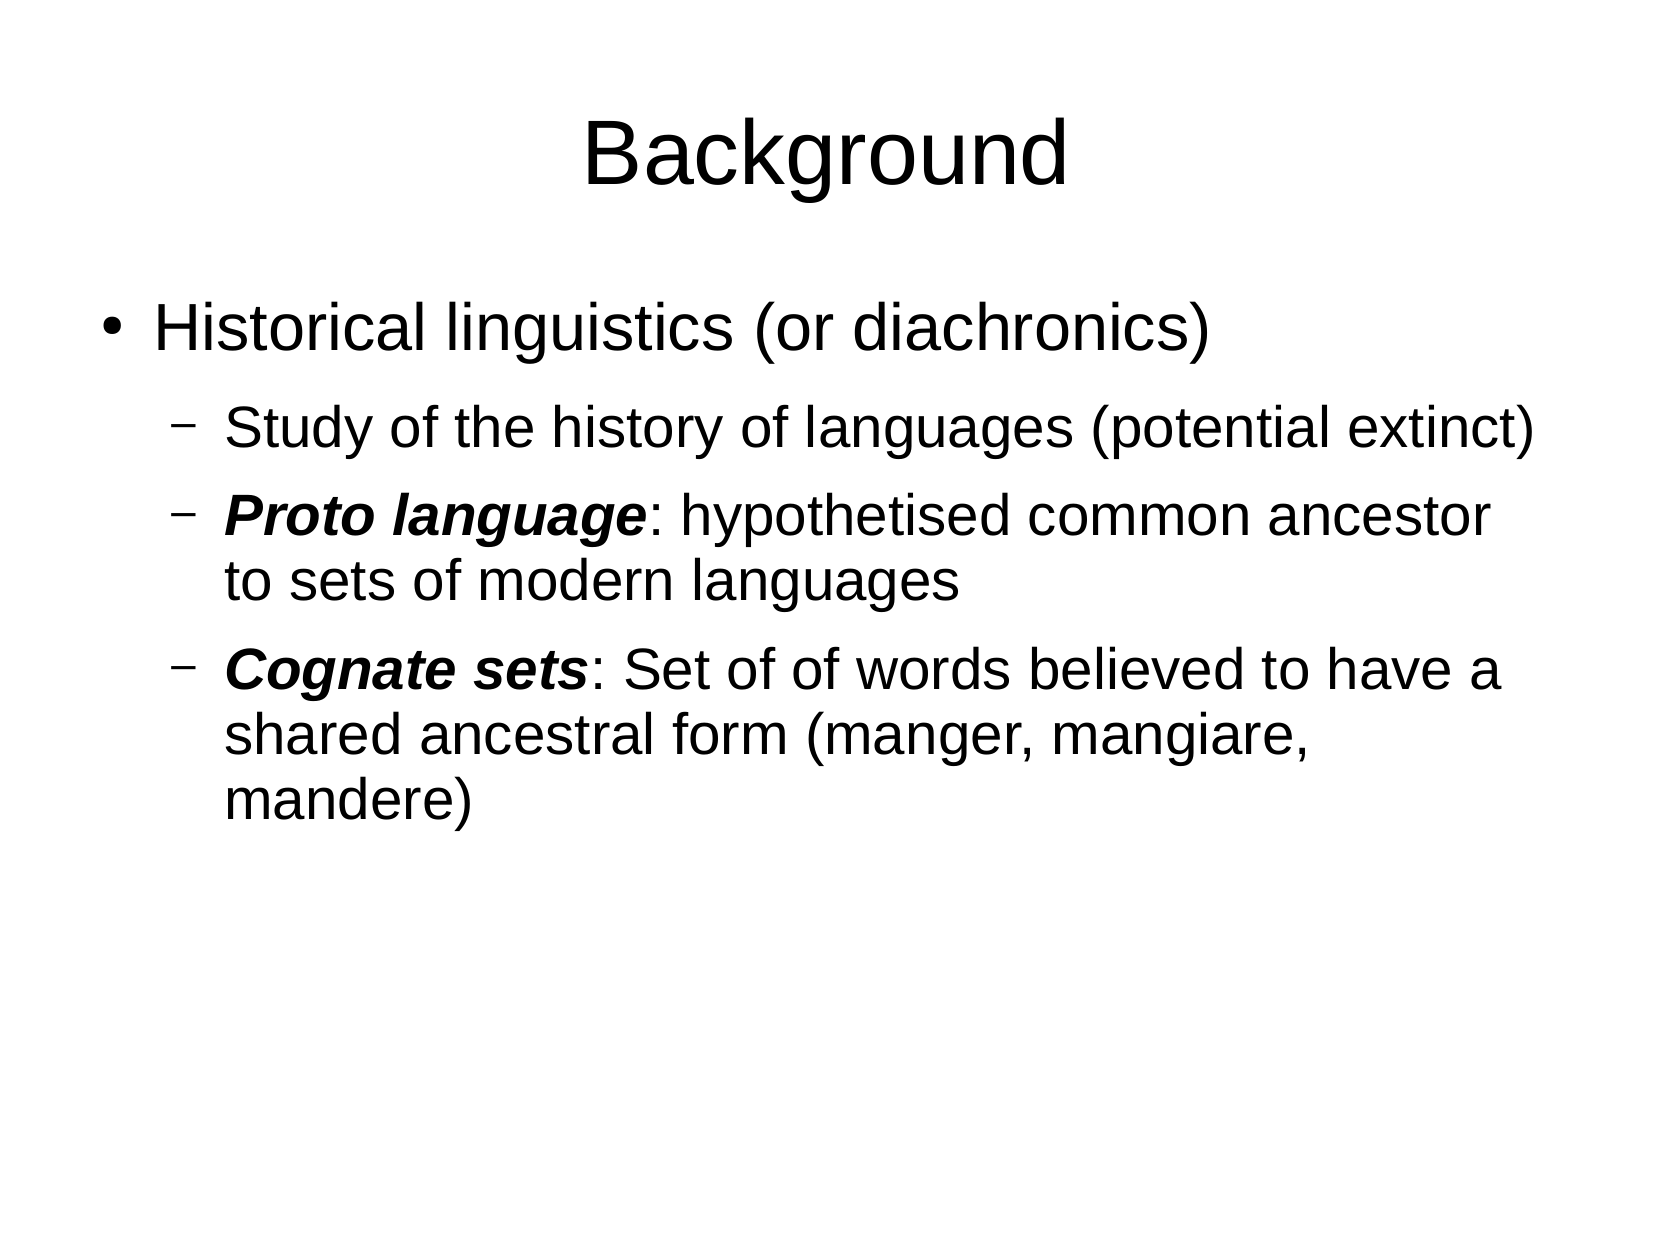

# Background
Historical linguistics (or diachronics)
Study of the history of languages (potential extinct)
Proto language: hypothetised common ancestor to sets of modern languages
Cognate sets: Set of of words believed to have a shared ancestral form (manger, mangiare, mandere)